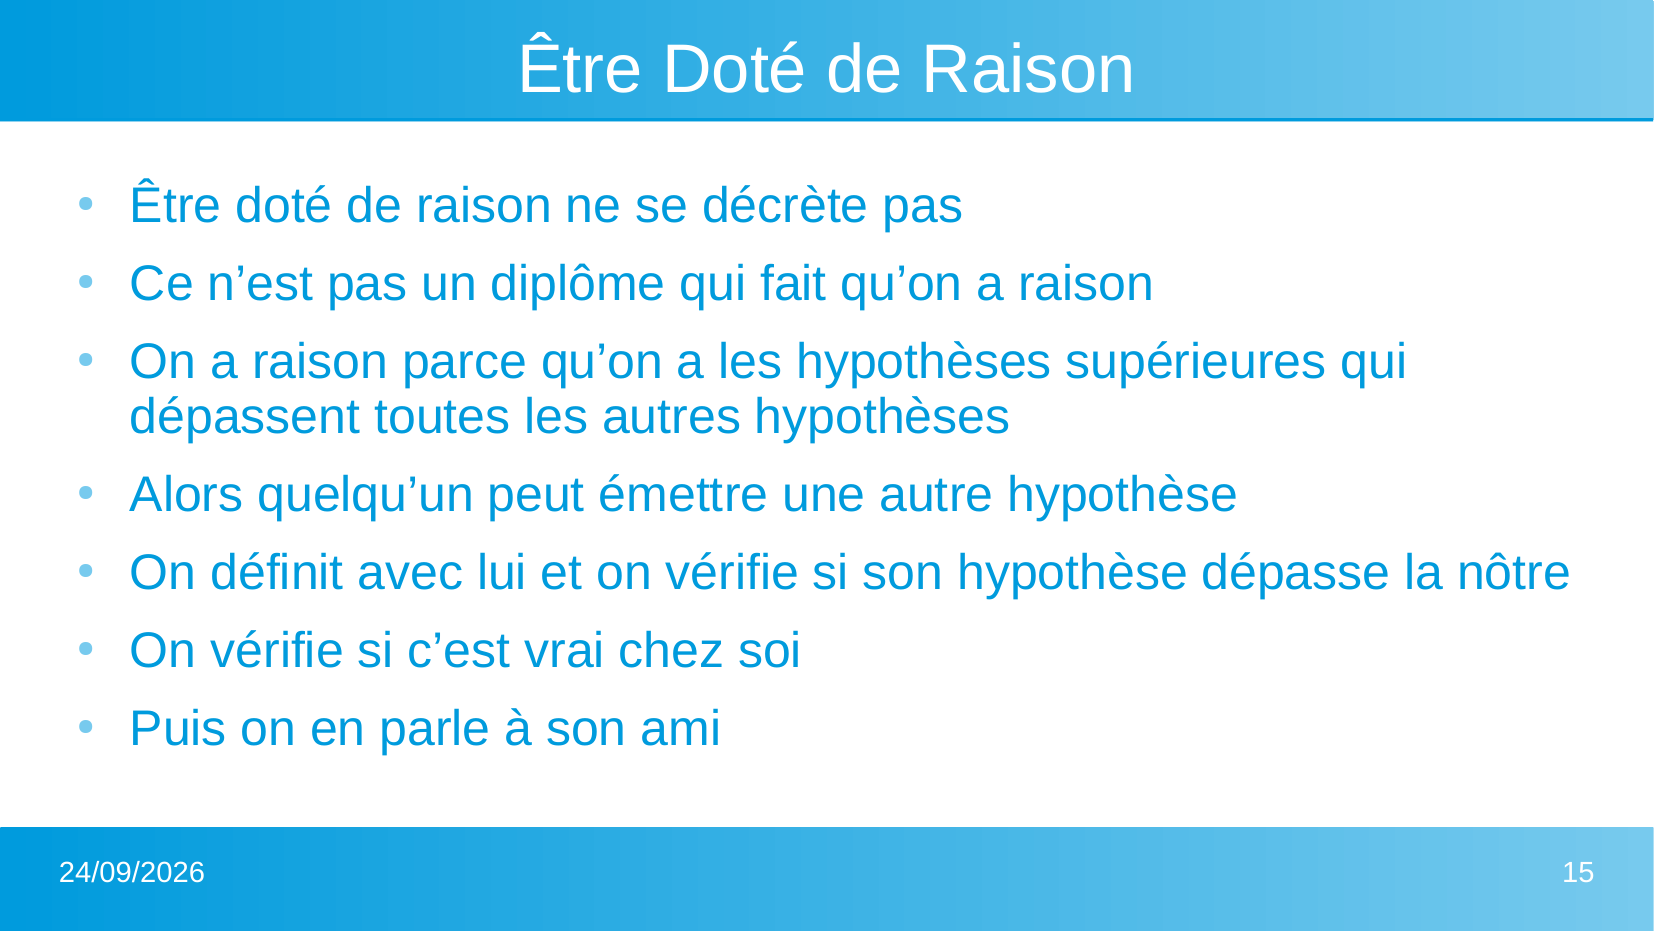

# Être Doté de Raison
Être doté de raison ne se décrète pas
Ce n’est pas un diplôme qui fait qu’on a raison
On a raison parce qu’on a les hypothèses supérieures qui dépassent toutes les autres hypothèses
Alors quelqu’un peut émettre une autre hypothèse
On définit avec lui et on vérifie si son hypothèse dépasse la nôtre
On vérifie si c’est vrai chez soi
Puis on en parle à son ami
15